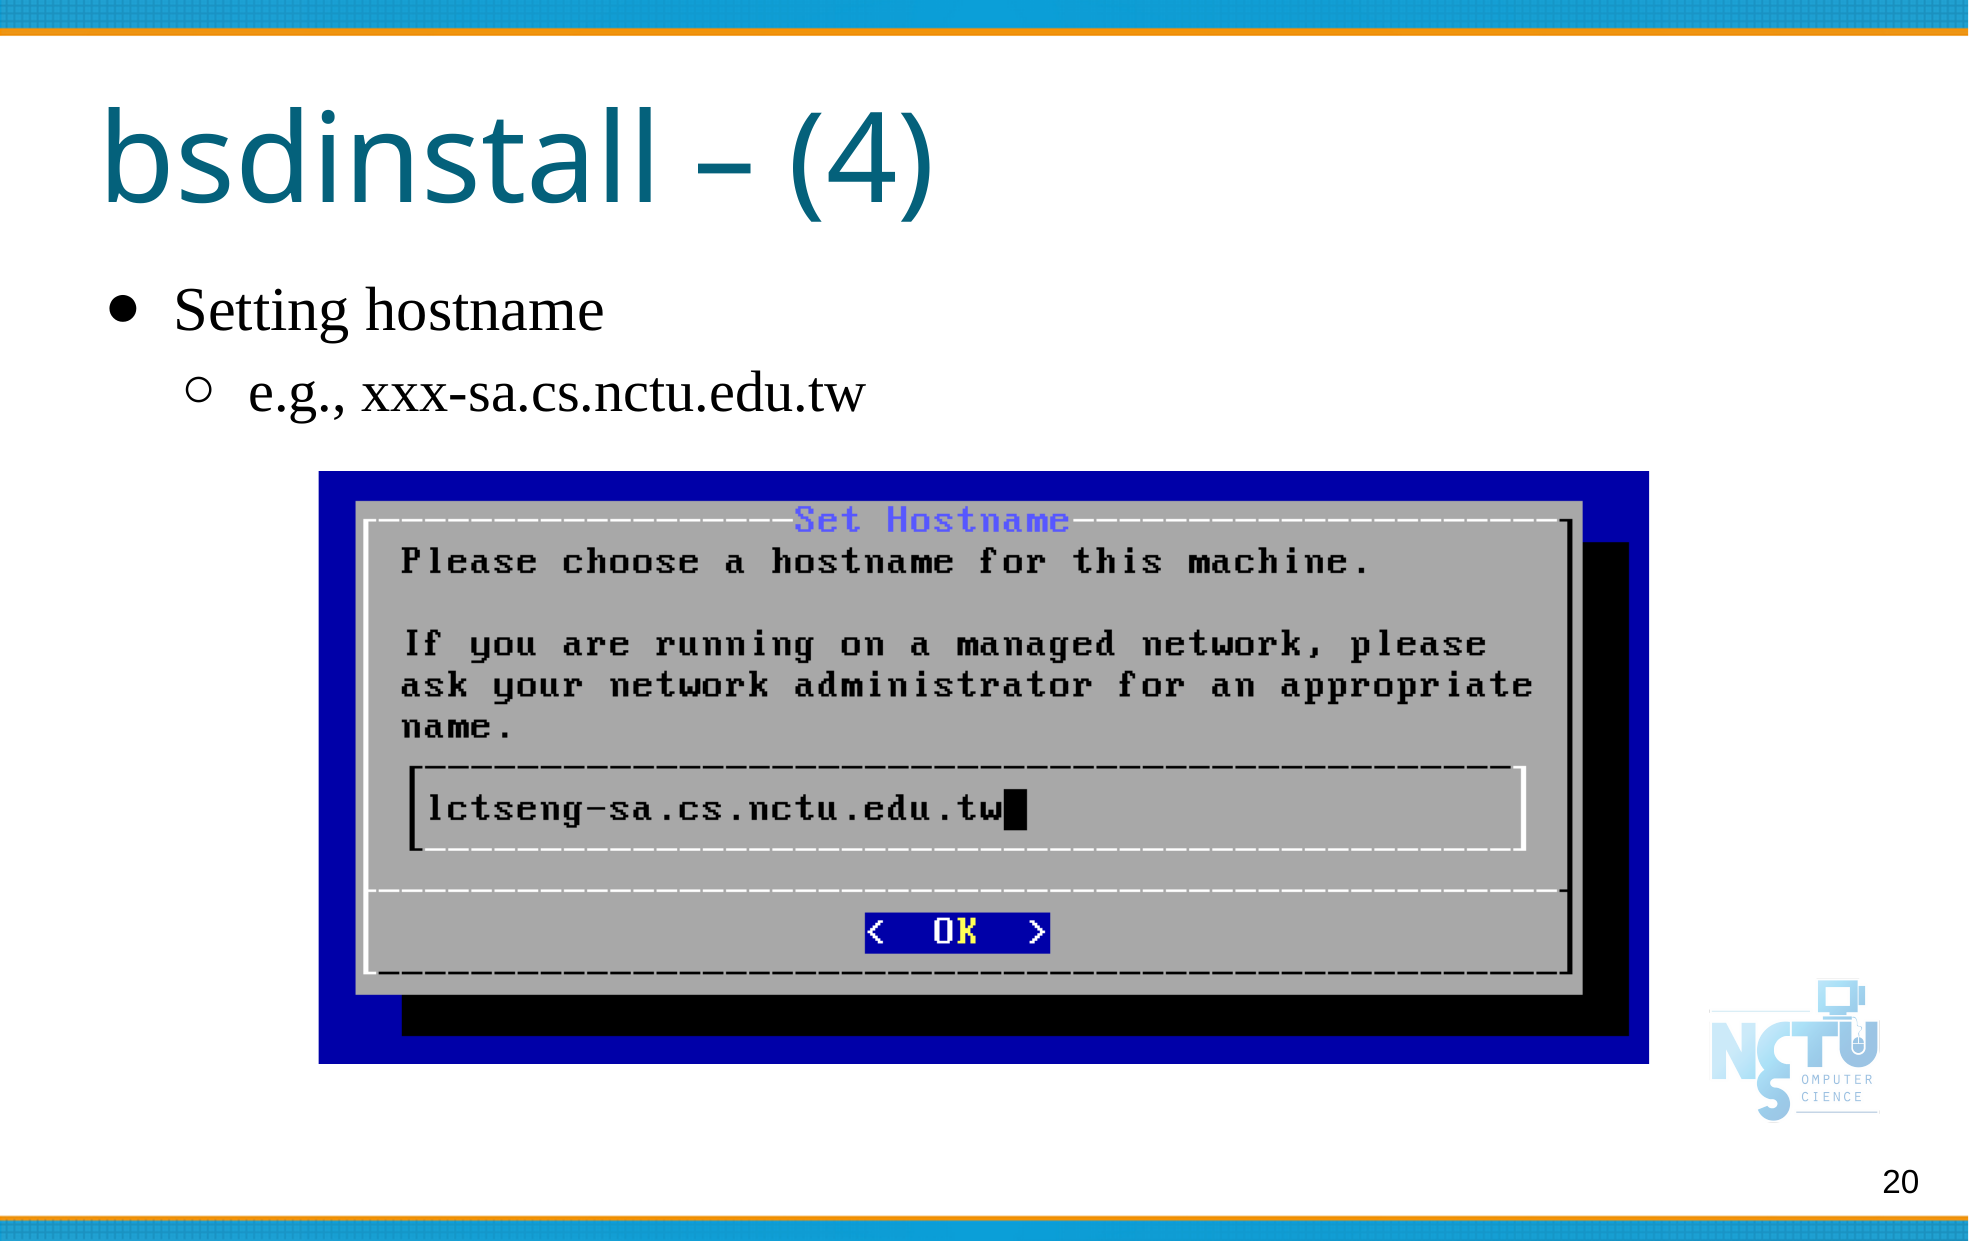

# bsdinstall – (4)
Setting hostname
e.g., xxx-sa.cs.nctu.edu.tw